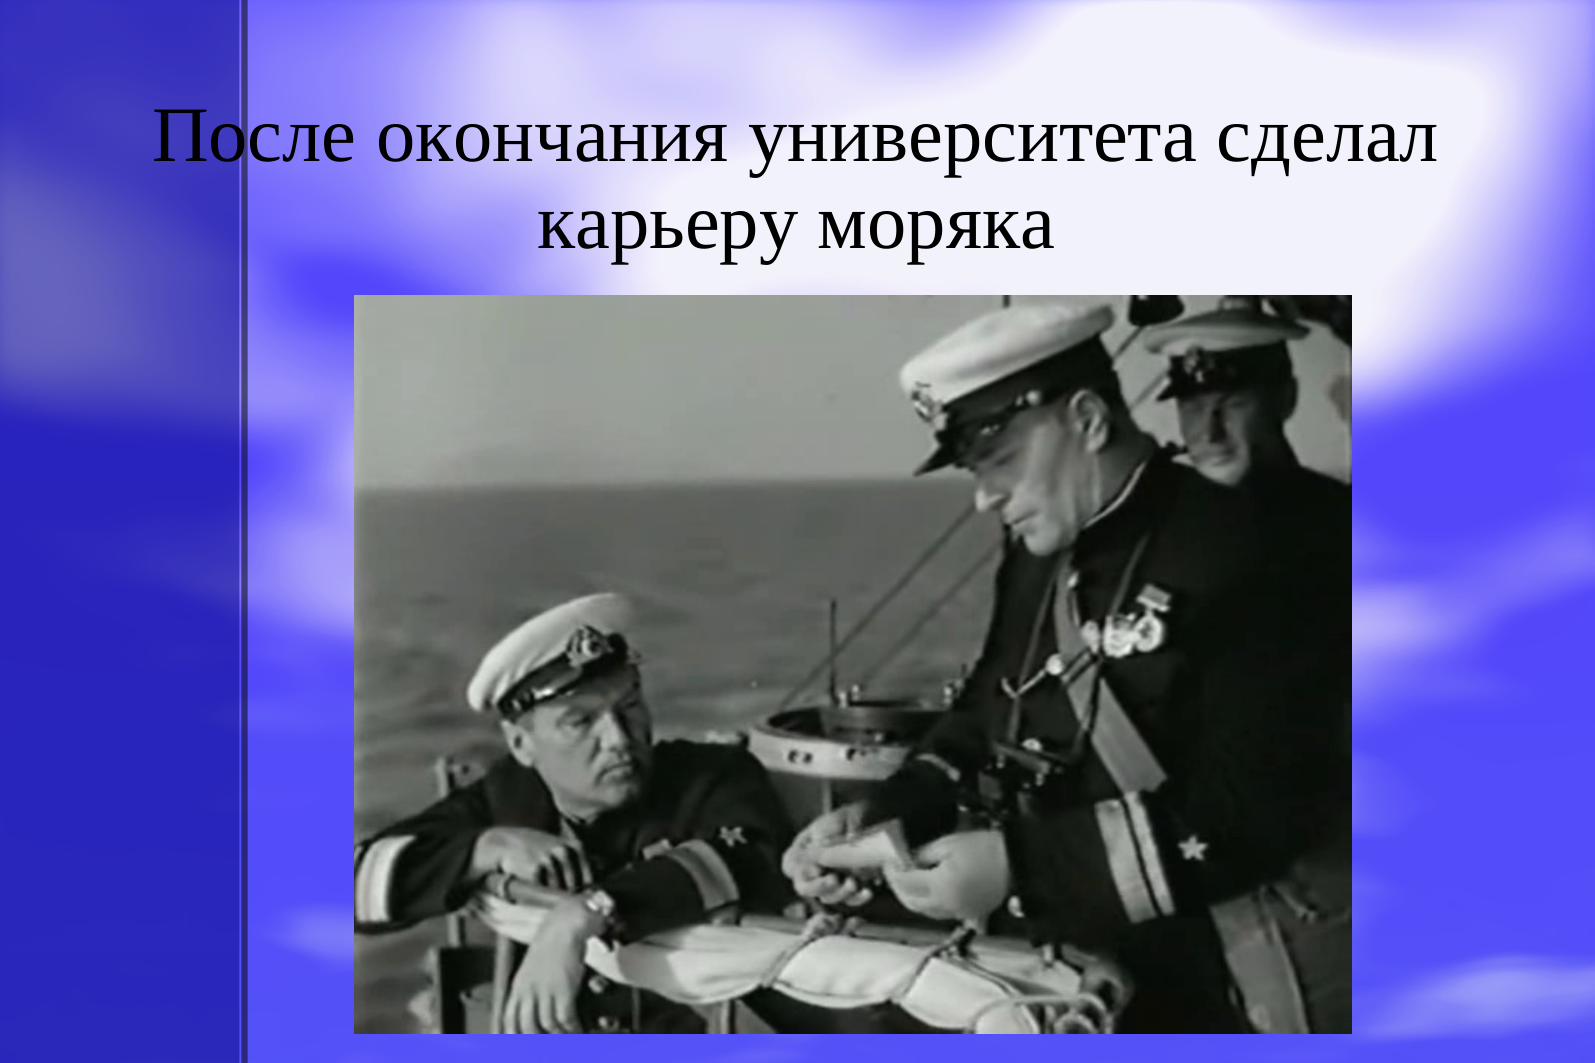

# После окончания университета сделал карьеру моряка